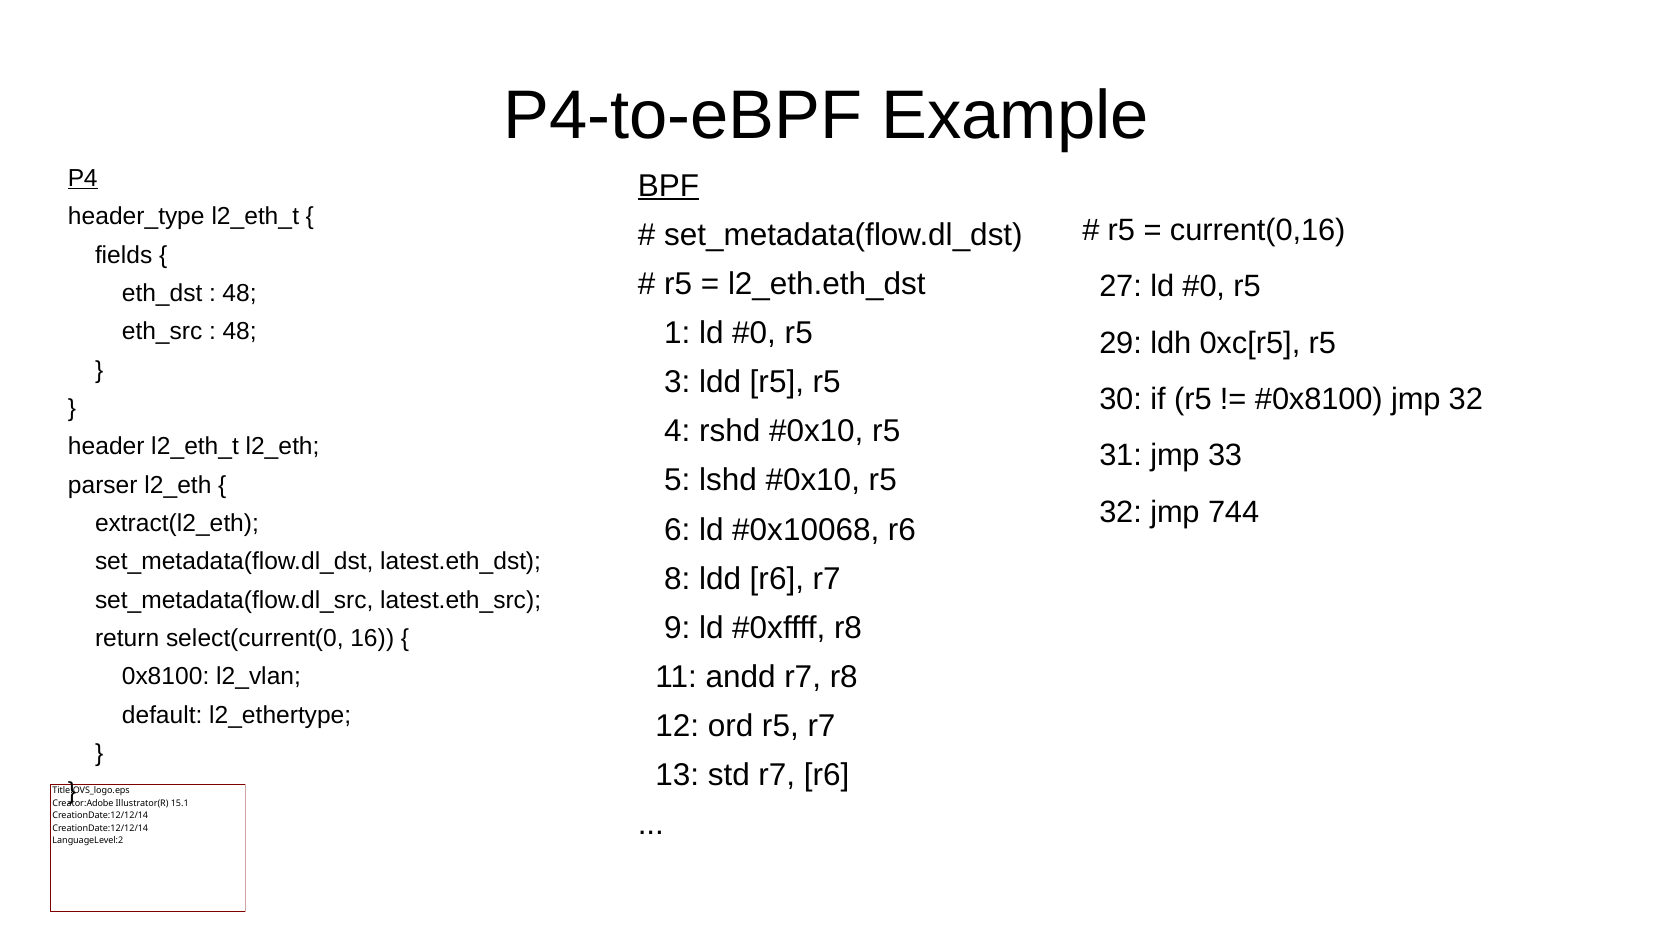

# P4-to-eBPF Example
P4
header_type l2_eth_t {
 fields {
 eth_dst : 48;
 eth_src : 48;
 }
}
header l2_eth_t l2_eth;
parser l2_eth {
 extract(l2_eth);
 set_metadata(flow.dl_dst, latest.eth_dst);
 set_metadata(flow.dl_src, latest.eth_src);
 return select(current(0, 16)) {
 0x8100: l2_vlan;
 default: l2_ethertype;
 }
}
BPF
# set_metadata(flow.dl_dst)
# r5 = l2_eth.eth_dst
 1: ld #0, r5
 3: ldd [r5], r5
 4: rshd #0x10, r5
 5: lshd #0x10, r5
 6: ld #0x10068, r6
 8: ldd [r6], r7
 9: ld #0xffff, r8
 11: andd r7, r8
 12: ord r5, r7
 13: std r7, [r6]
...
# r5 = current(0,16)
 27: ld #0, r5
 29: ldh 0xc[r5], r5
 30: if (r5 != #0x8100) jmp 32
 31: jmp 33
 32: jmp 744